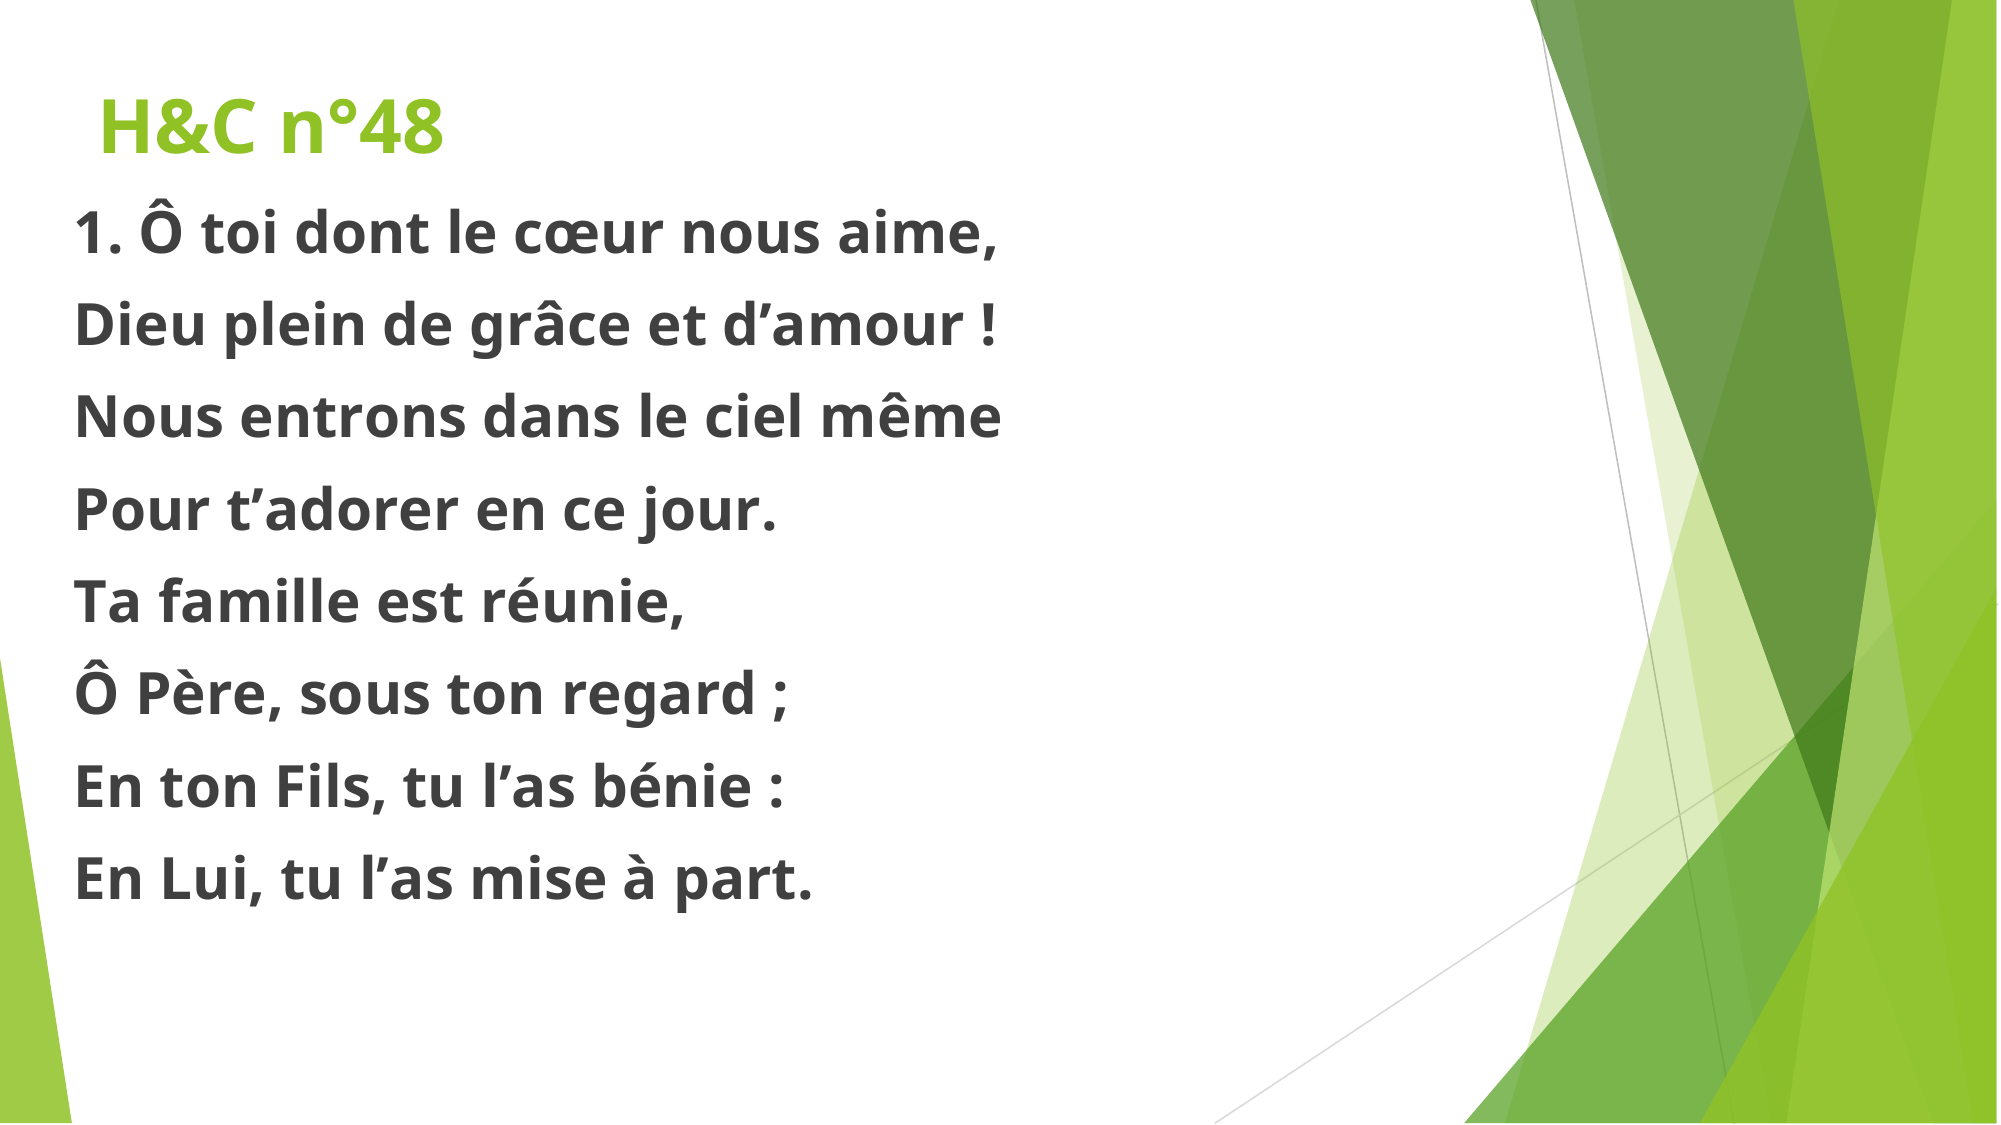

H&C n°48
1. Ô toi dont le cœur nous aime,
Dieu plein de grâce et d’amour !
Nous entrons dans le ciel même
Pour t’adorer en ce jour.
Ta famille est réunie,
Ô Père, sous ton regard ;
En ton Fils, tu l’as bénie :
En Lui, tu l’as mise à part.